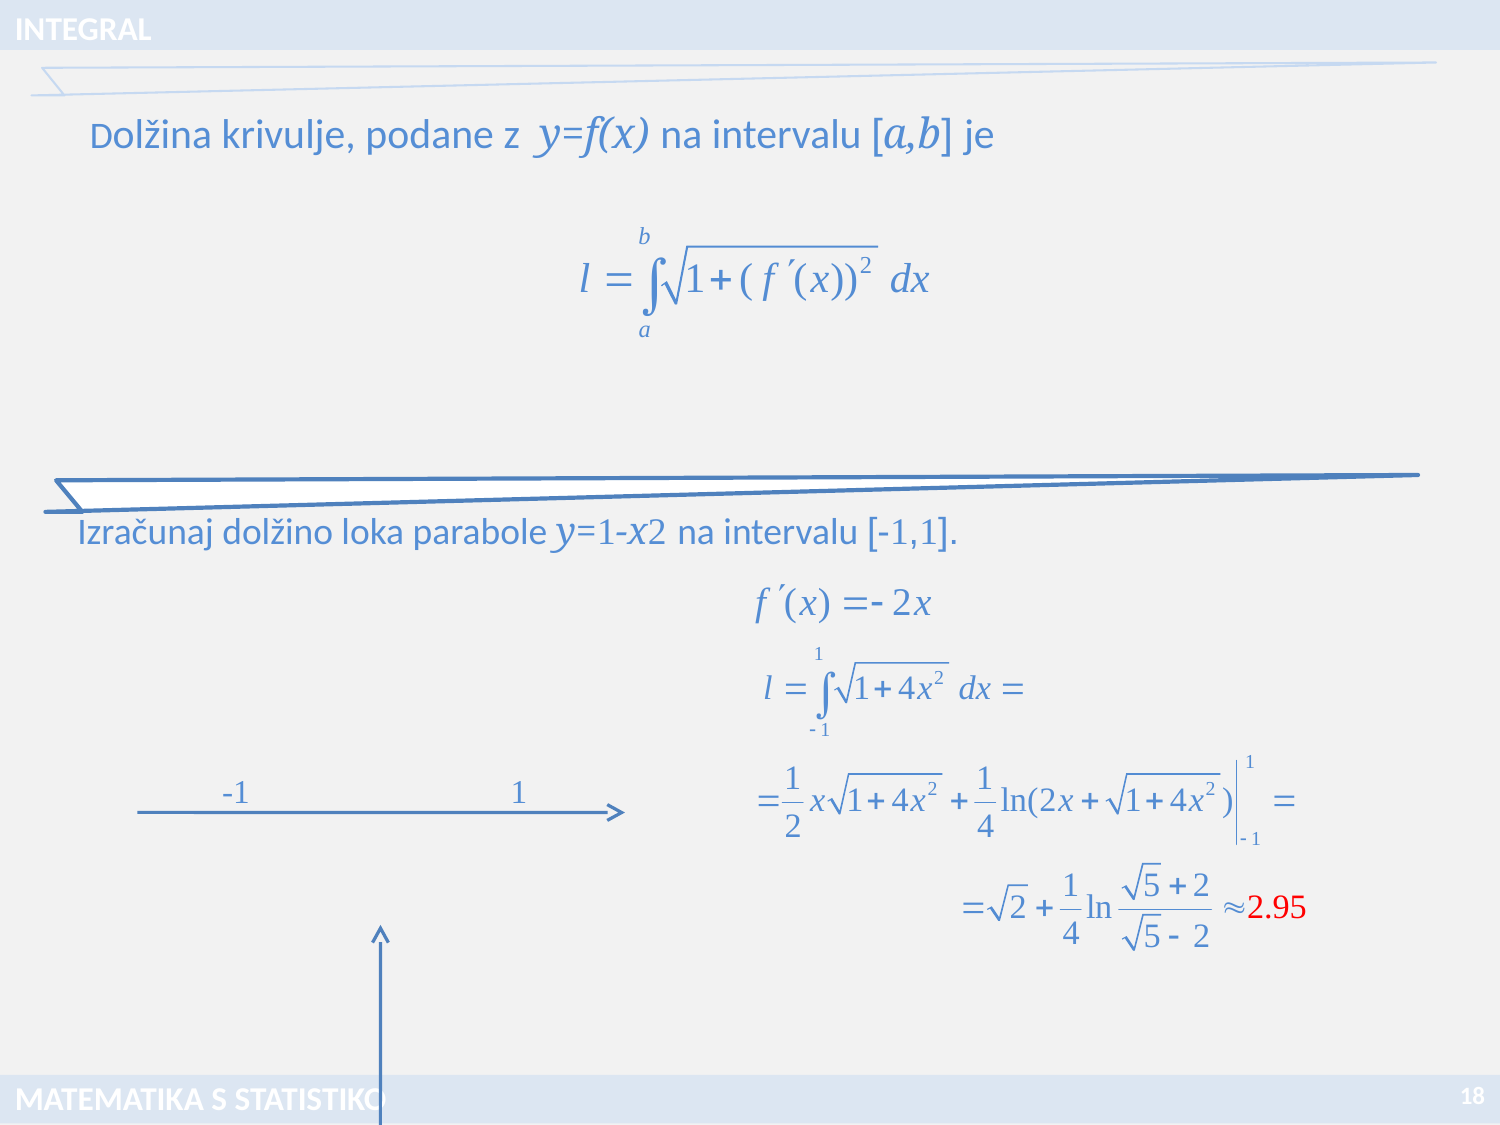

INTEGRAL
Dolžina krivulje, podane z y=f(x) na intervalu [a,b] je
Izračunaj dolžino loka parabole y=1-x2 na intervalu [-1,1].
-1
 1
MATEMATIKA S STATISTIKO